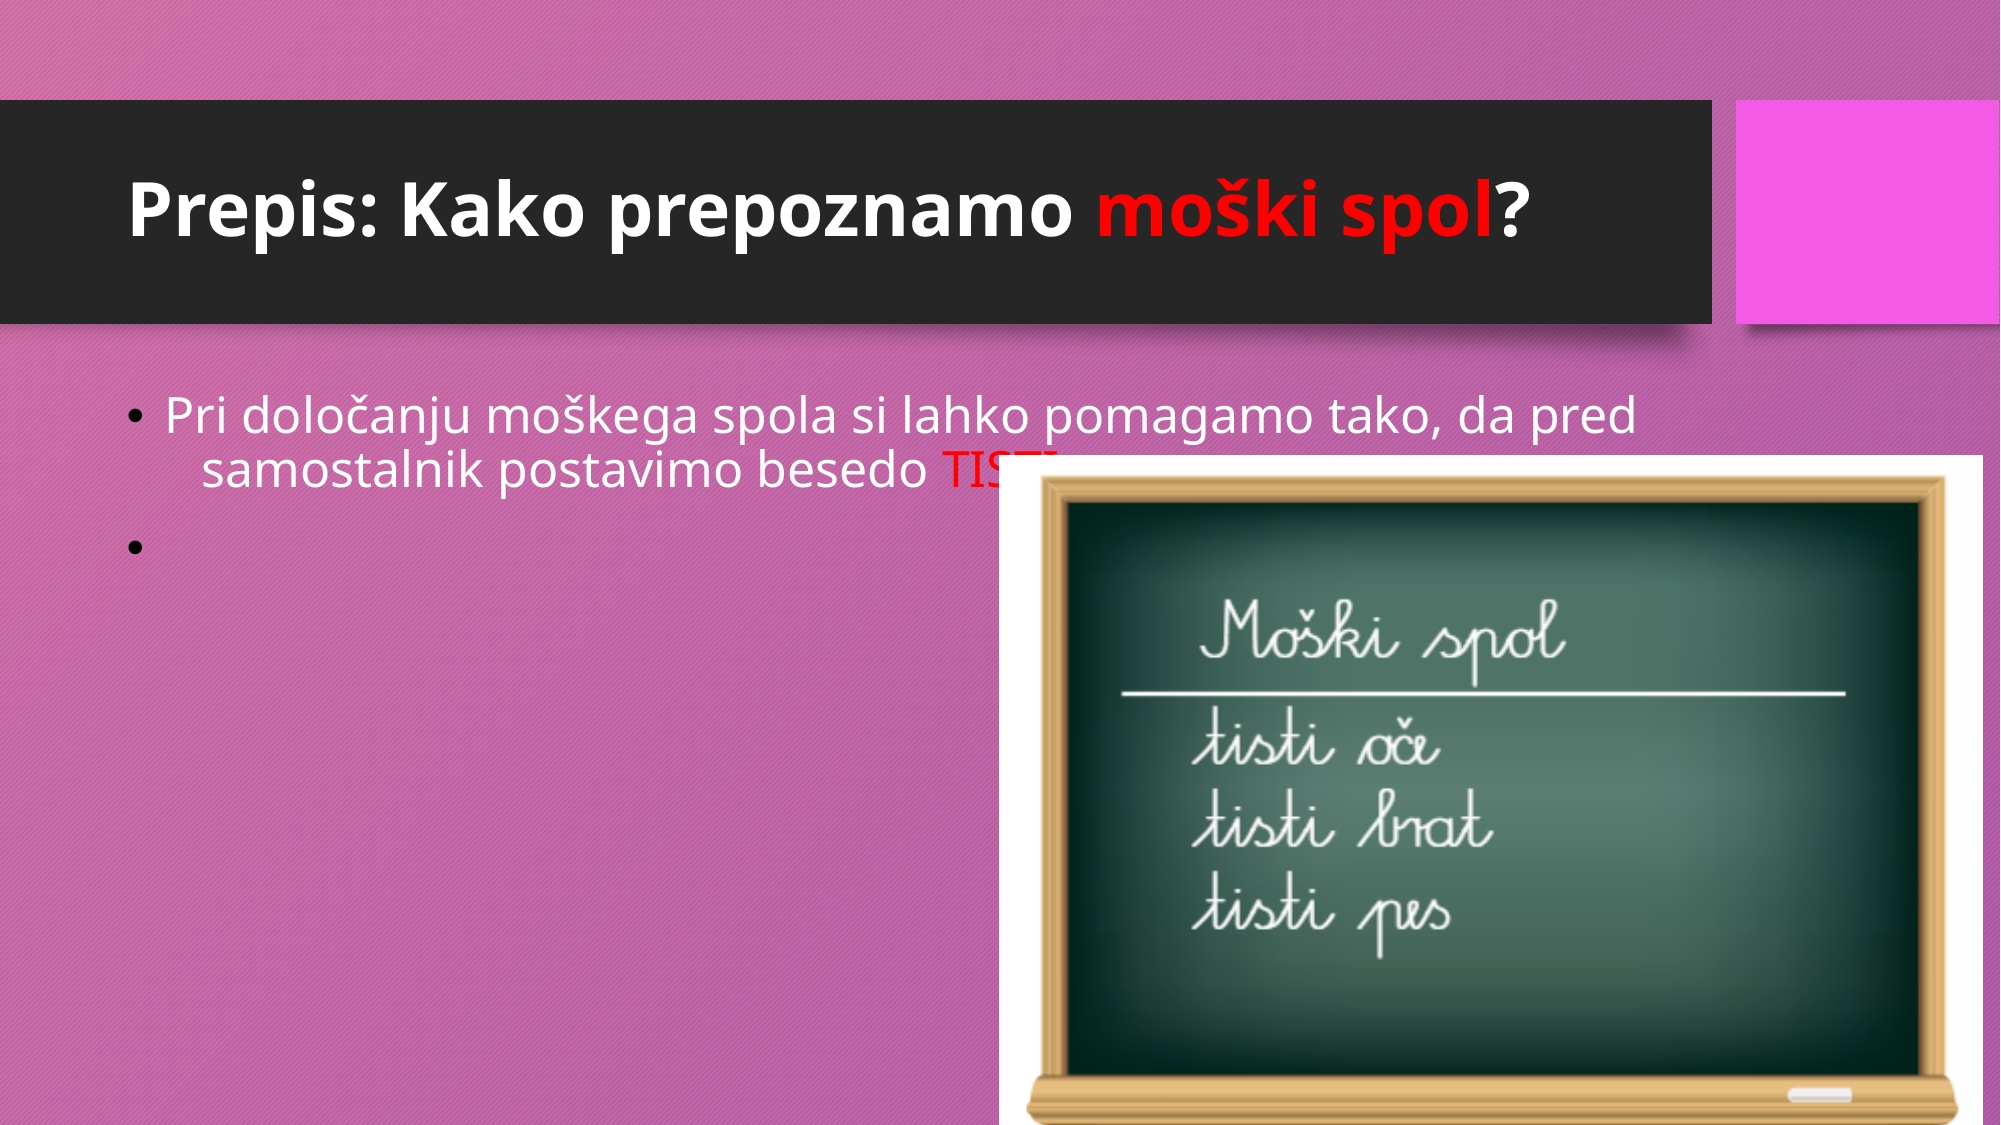

# Prepis: Kako prepoznamo moški spol?
Pri določanju moškega spola si lahko pomagamo tako, da pred samostalnik postavimo besedo TISTI